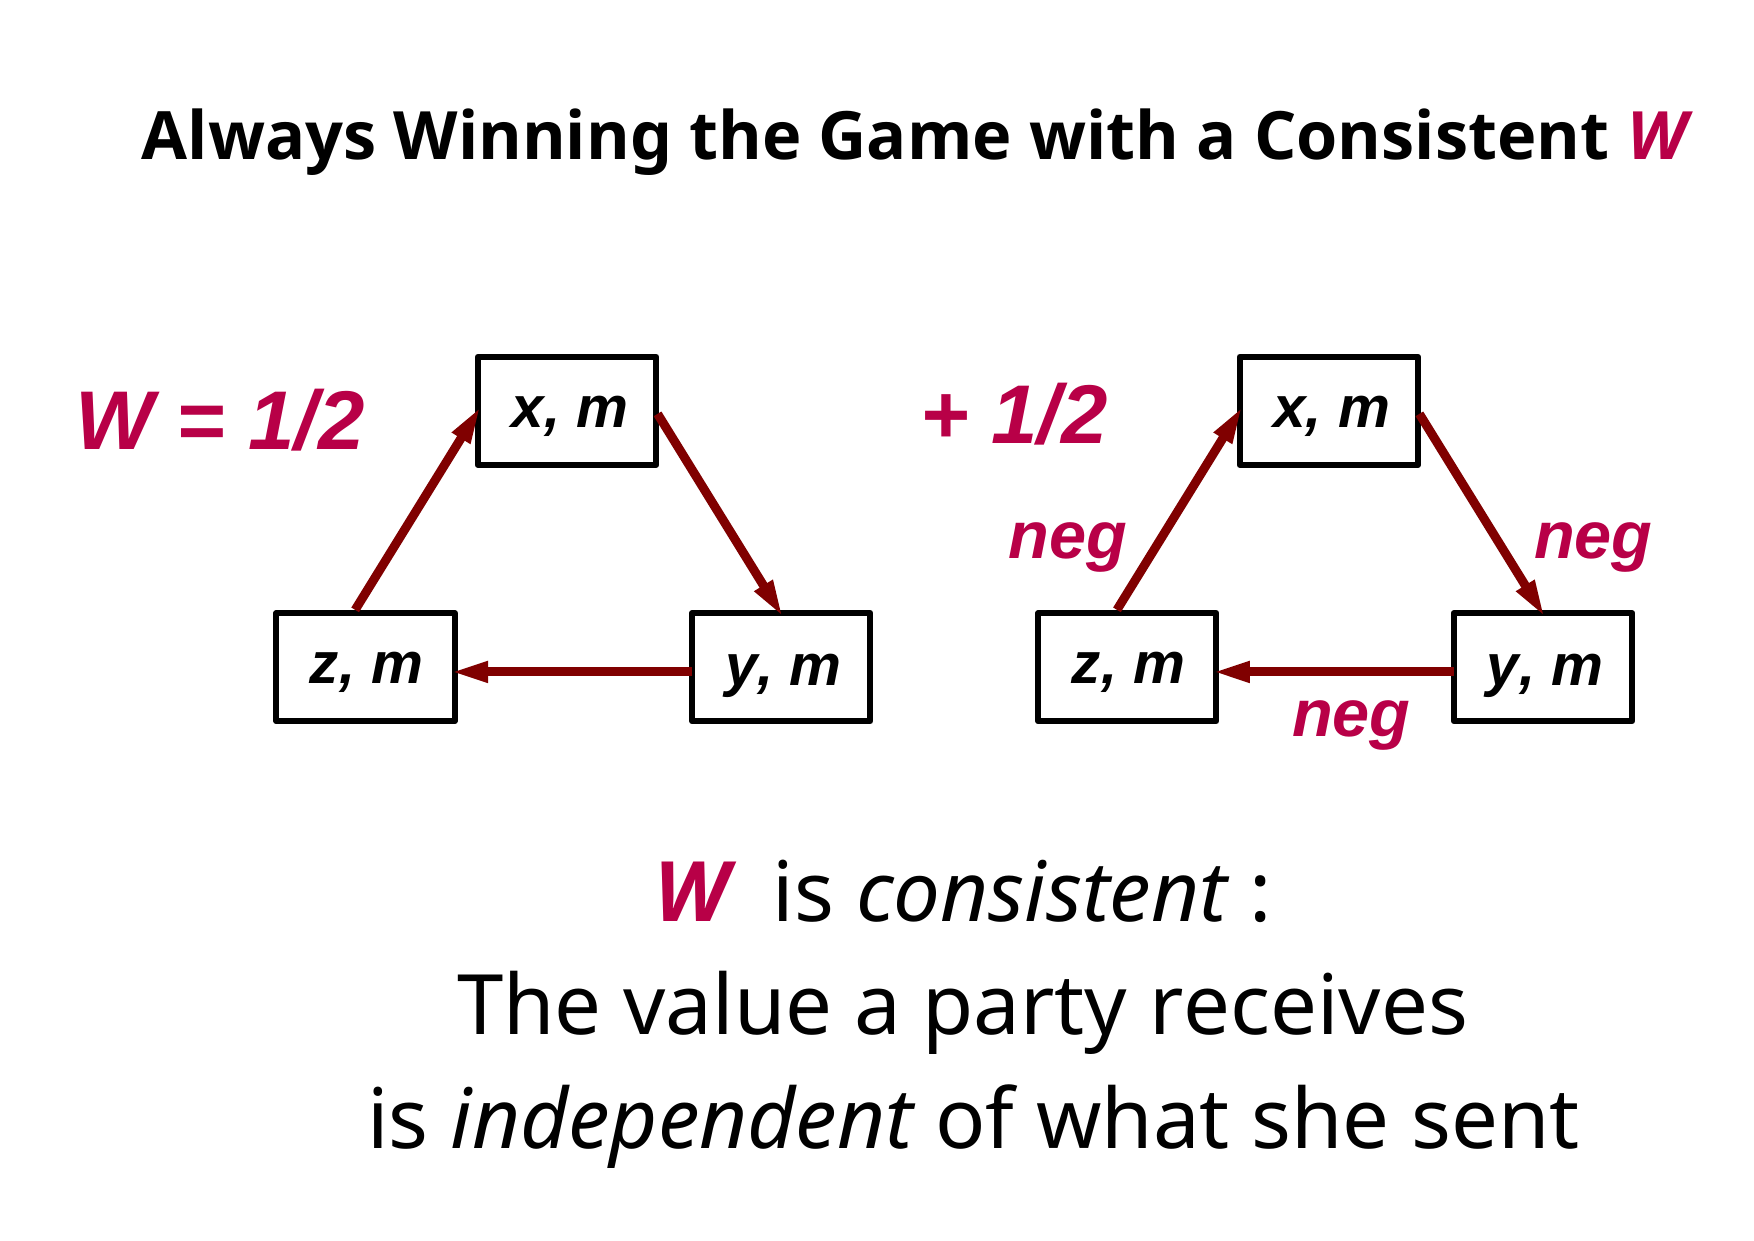

Always Winning the Game with a Consistent W
+ 1/2
W = 1/2
x, m
x, m
neg
neg
z, m
z, m
y, m
y, m
neg
W is consistent :
The value a party receives
is independent of what she sent